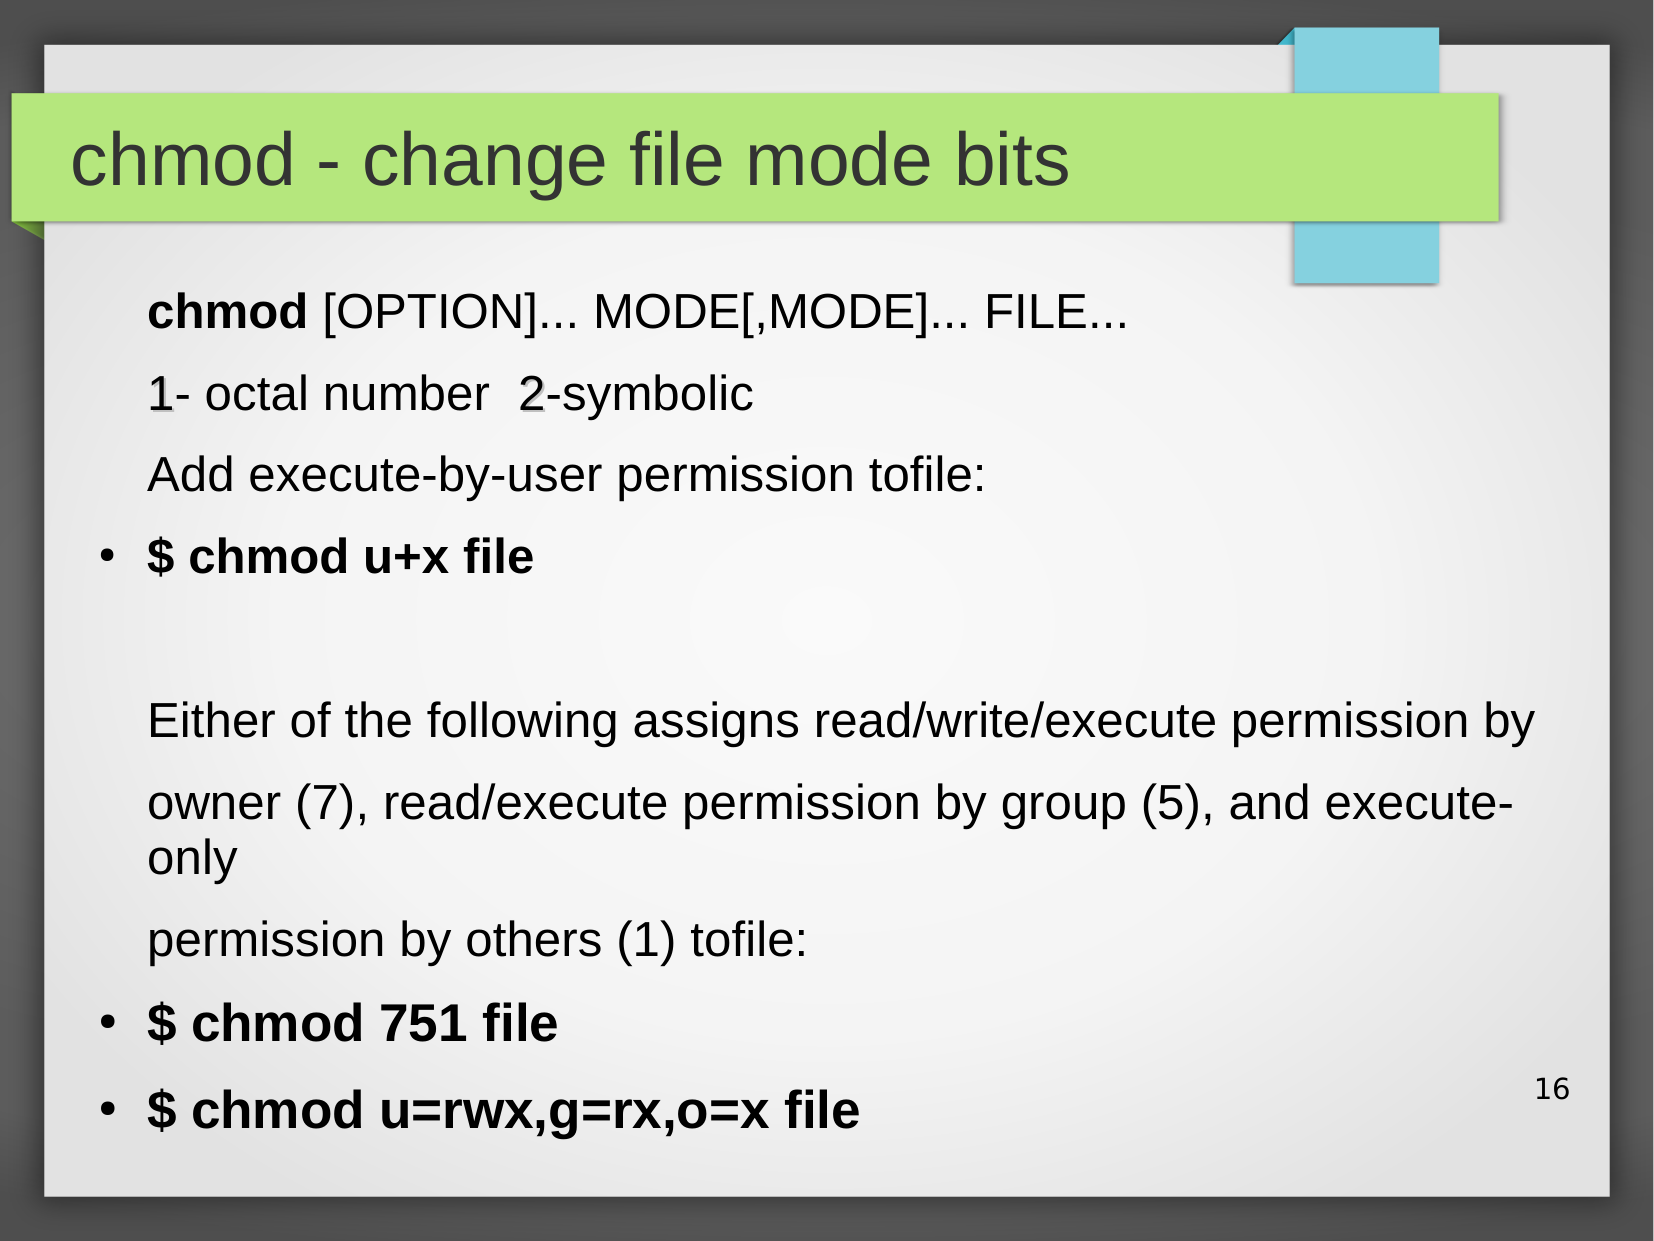

# chmod - change file mode bits
chmod [OPTION]... MODE[,MODE]... FILE...
1- octal number 2-symbolic
Add execute-by-user permission tofile:
$ chmod u+x file
Either of the following assigns read/write/execute permission by
owner (7), read/execute permission by group (5), and execute-only
permission by others (1) tofile:
$ chmod 751 file
$ chmod u=rwx,g=rx,o=x file
16